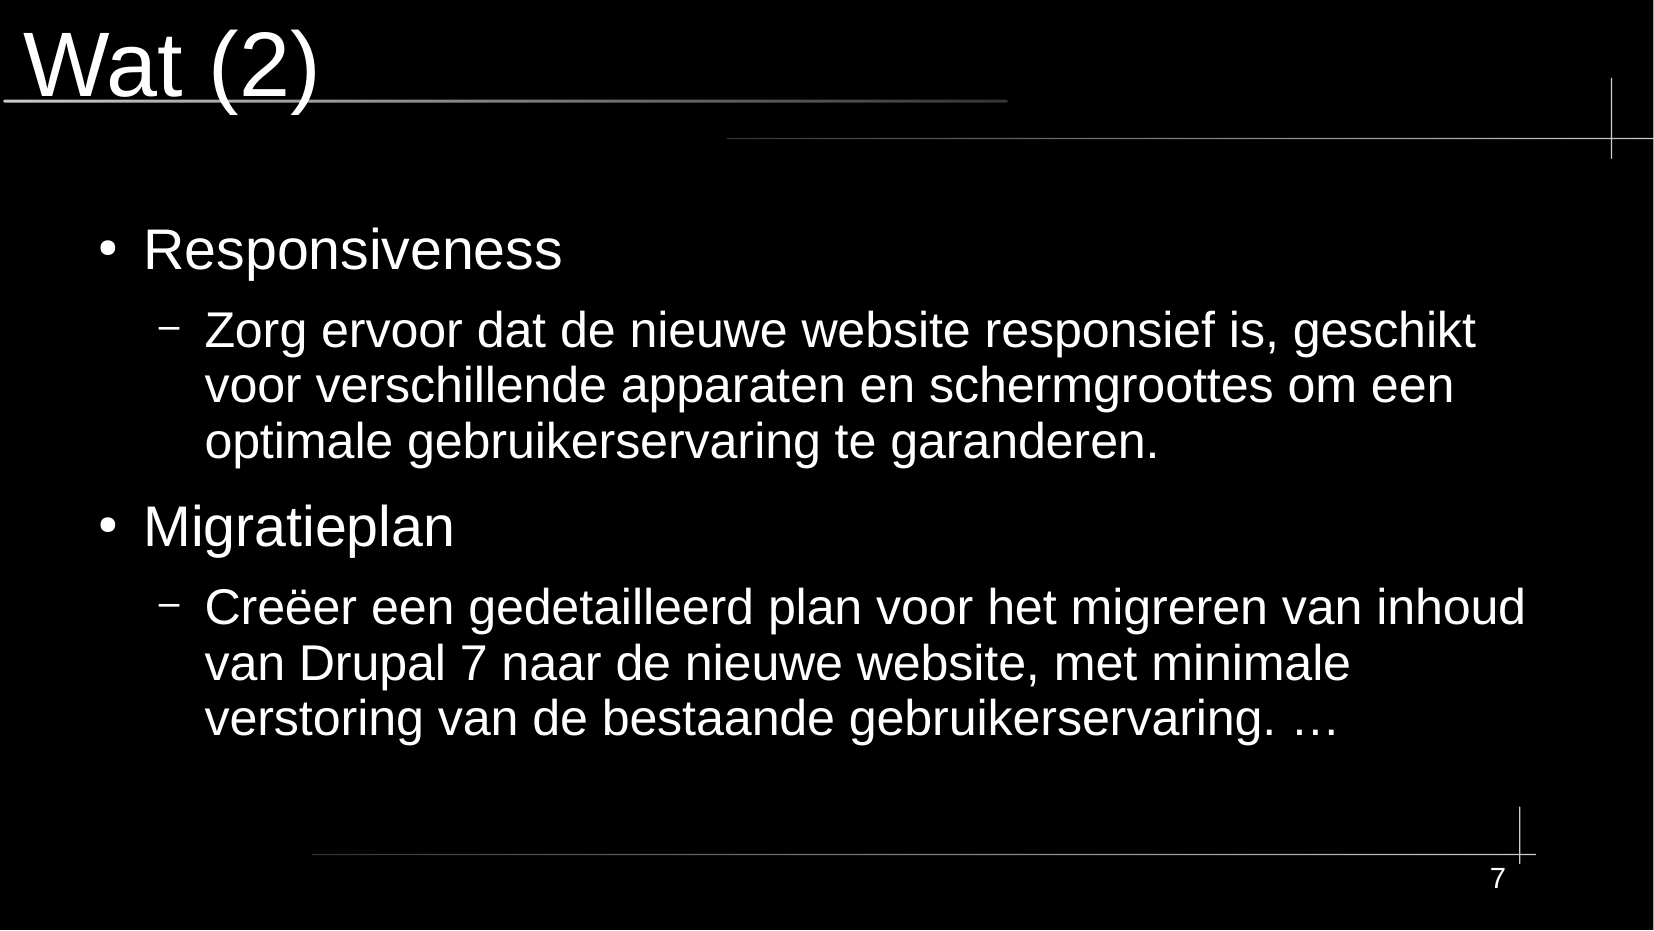

# Wat (2)
Responsiveness
Zorg ervoor dat de nieuwe website responsief is, geschikt voor verschillende apparaten en schermgroottes om een optimale gebruikerservaring te garanderen.
Migratieplan
Creëer een gedetailleerd plan voor het migreren van inhoud van Drupal 7 naar de nieuwe website, met minimale verstoring van de bestaande gebruikerservaring. …
7